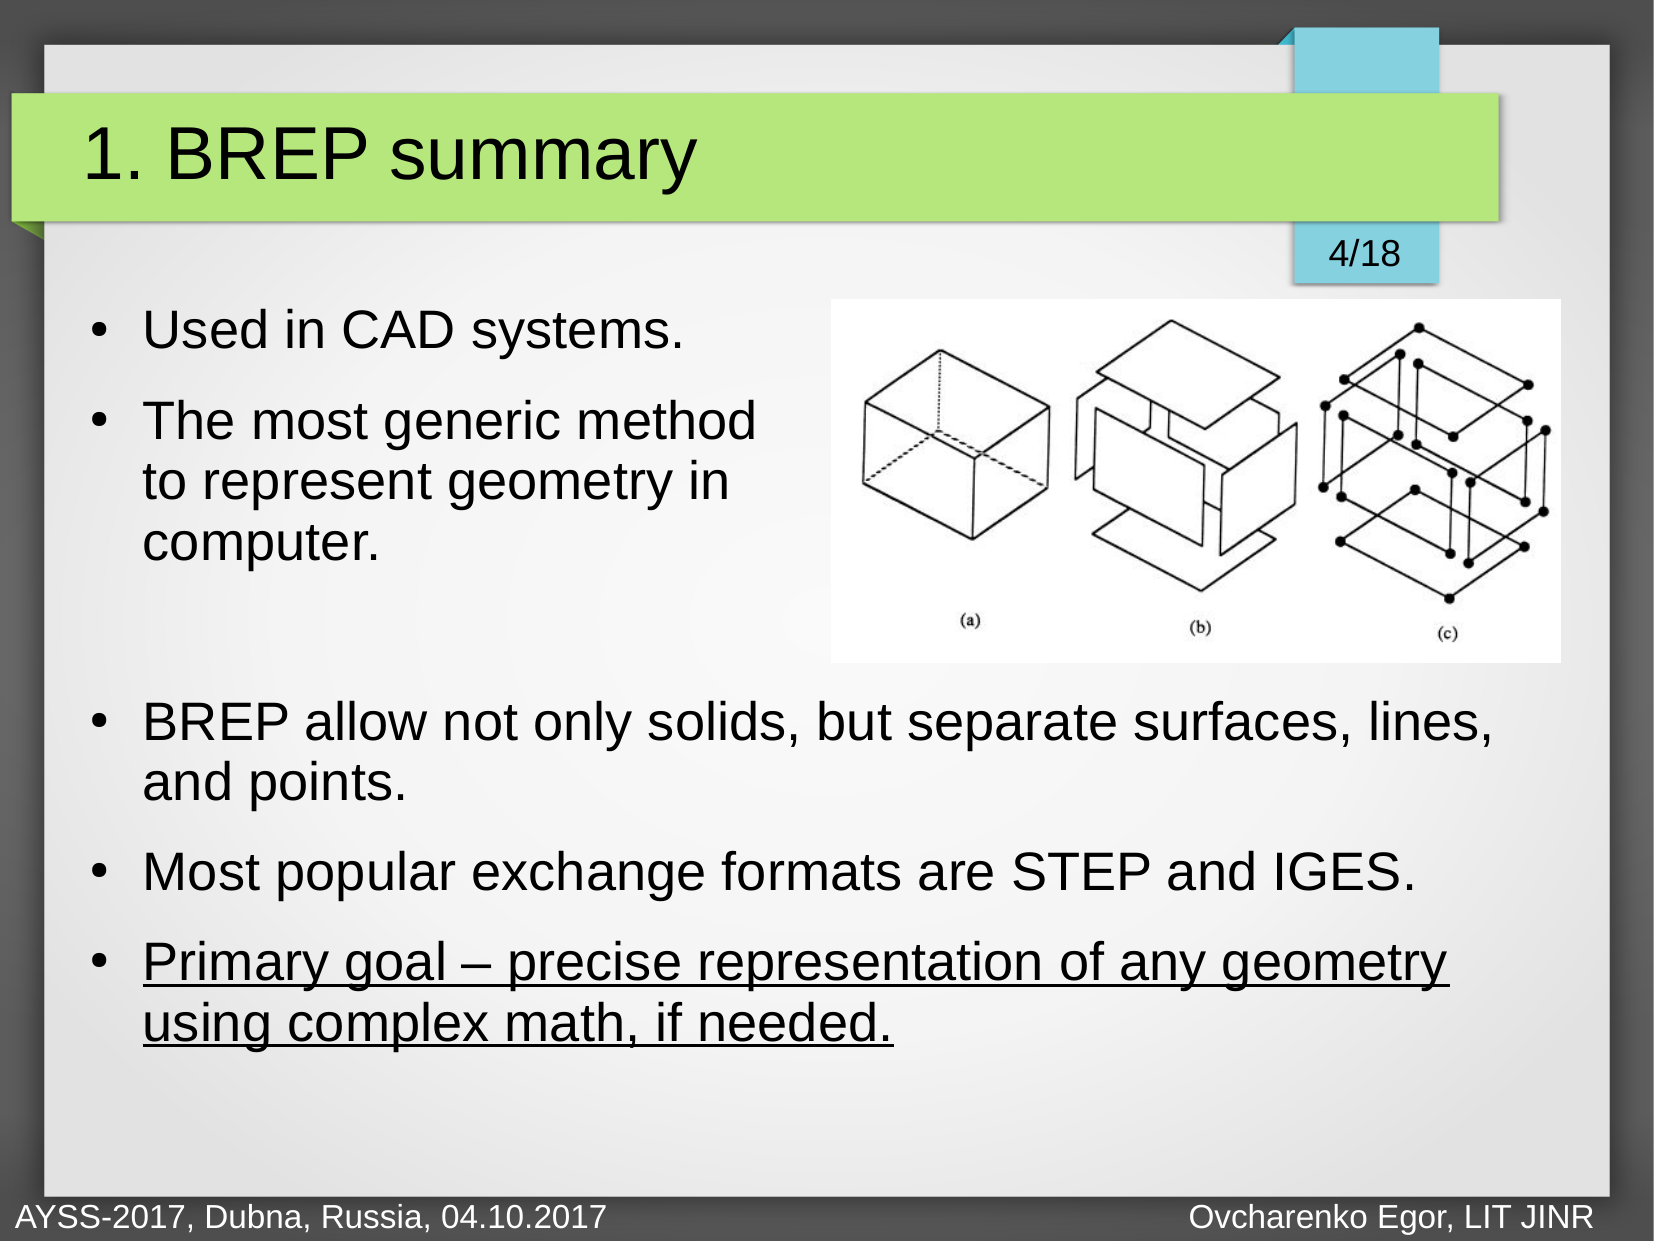

# 1. BREP summary
4/18
Used in CAD systems.
The most generic method
to represent geometry in
computer.
BREP allow not only solids, but separate surfaces, lines, and points.
Most popular exchange formats are STEP and IGES.
Primary goal – precise representation of any geometry using complex math, if needed.
AYSS-2017, Dubna, Russia, 04.10.2017 Ovcharenko Egor, LIT JINR